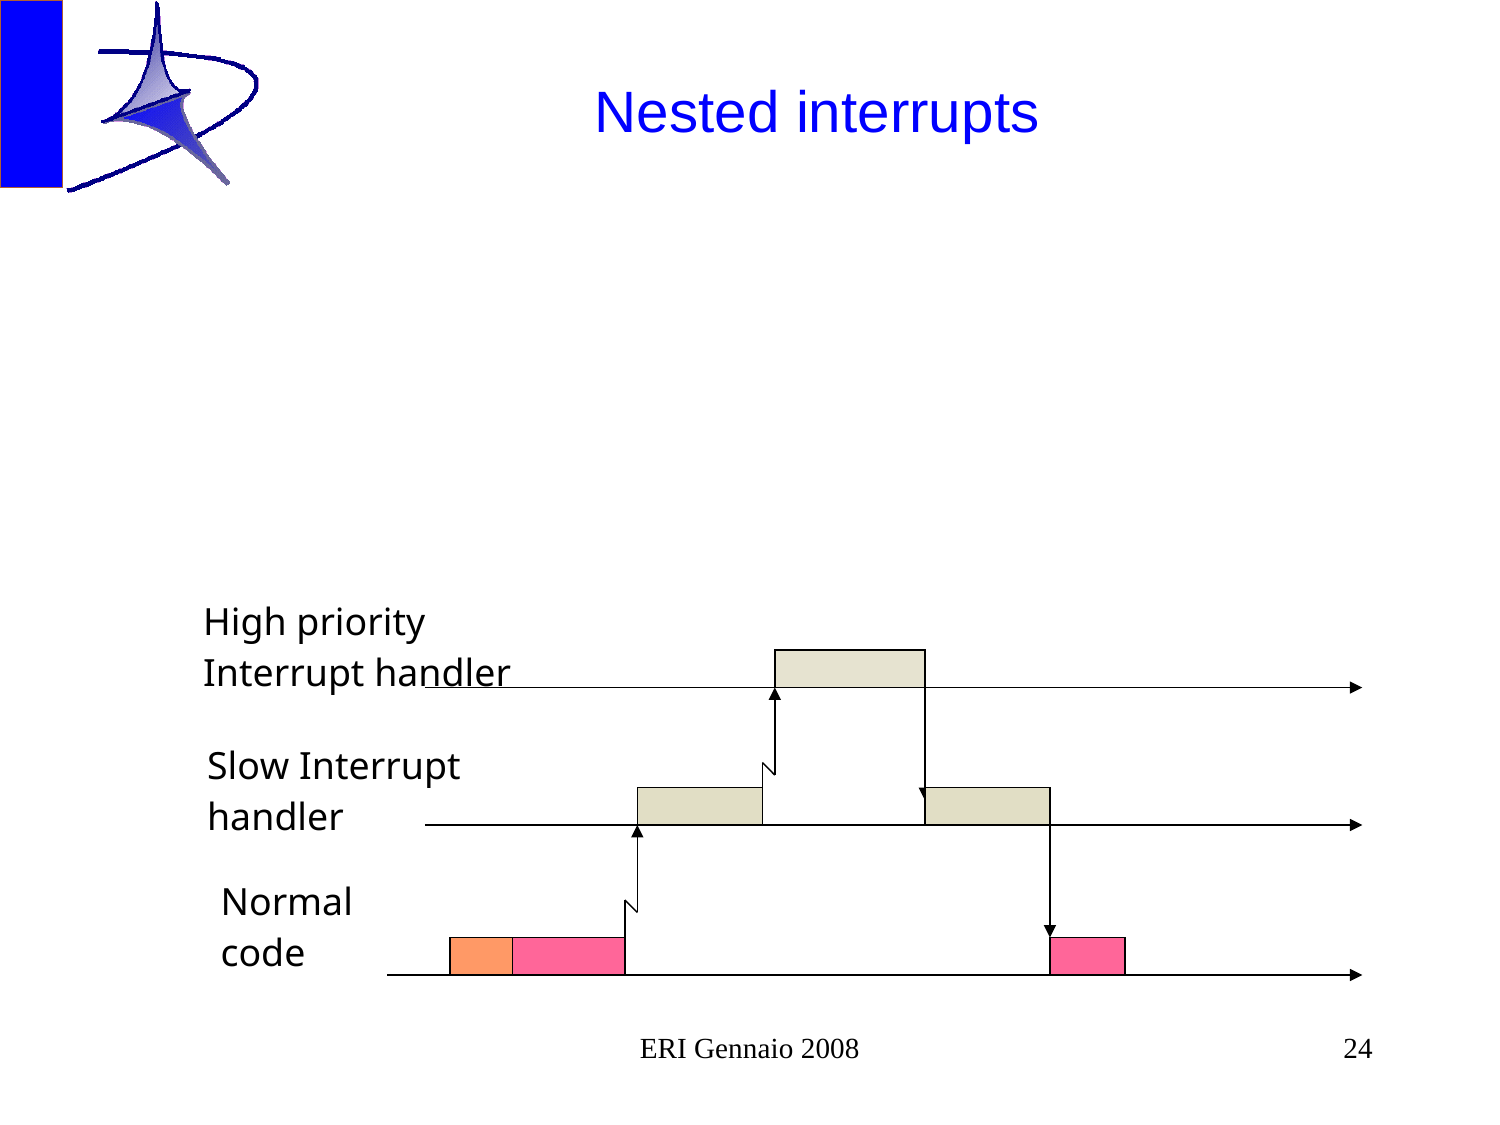

# Nested interrupts
High priority
Interrupt handler
Slow Interrupt
handler
Normal
code
ERI Gennaio 2008
24